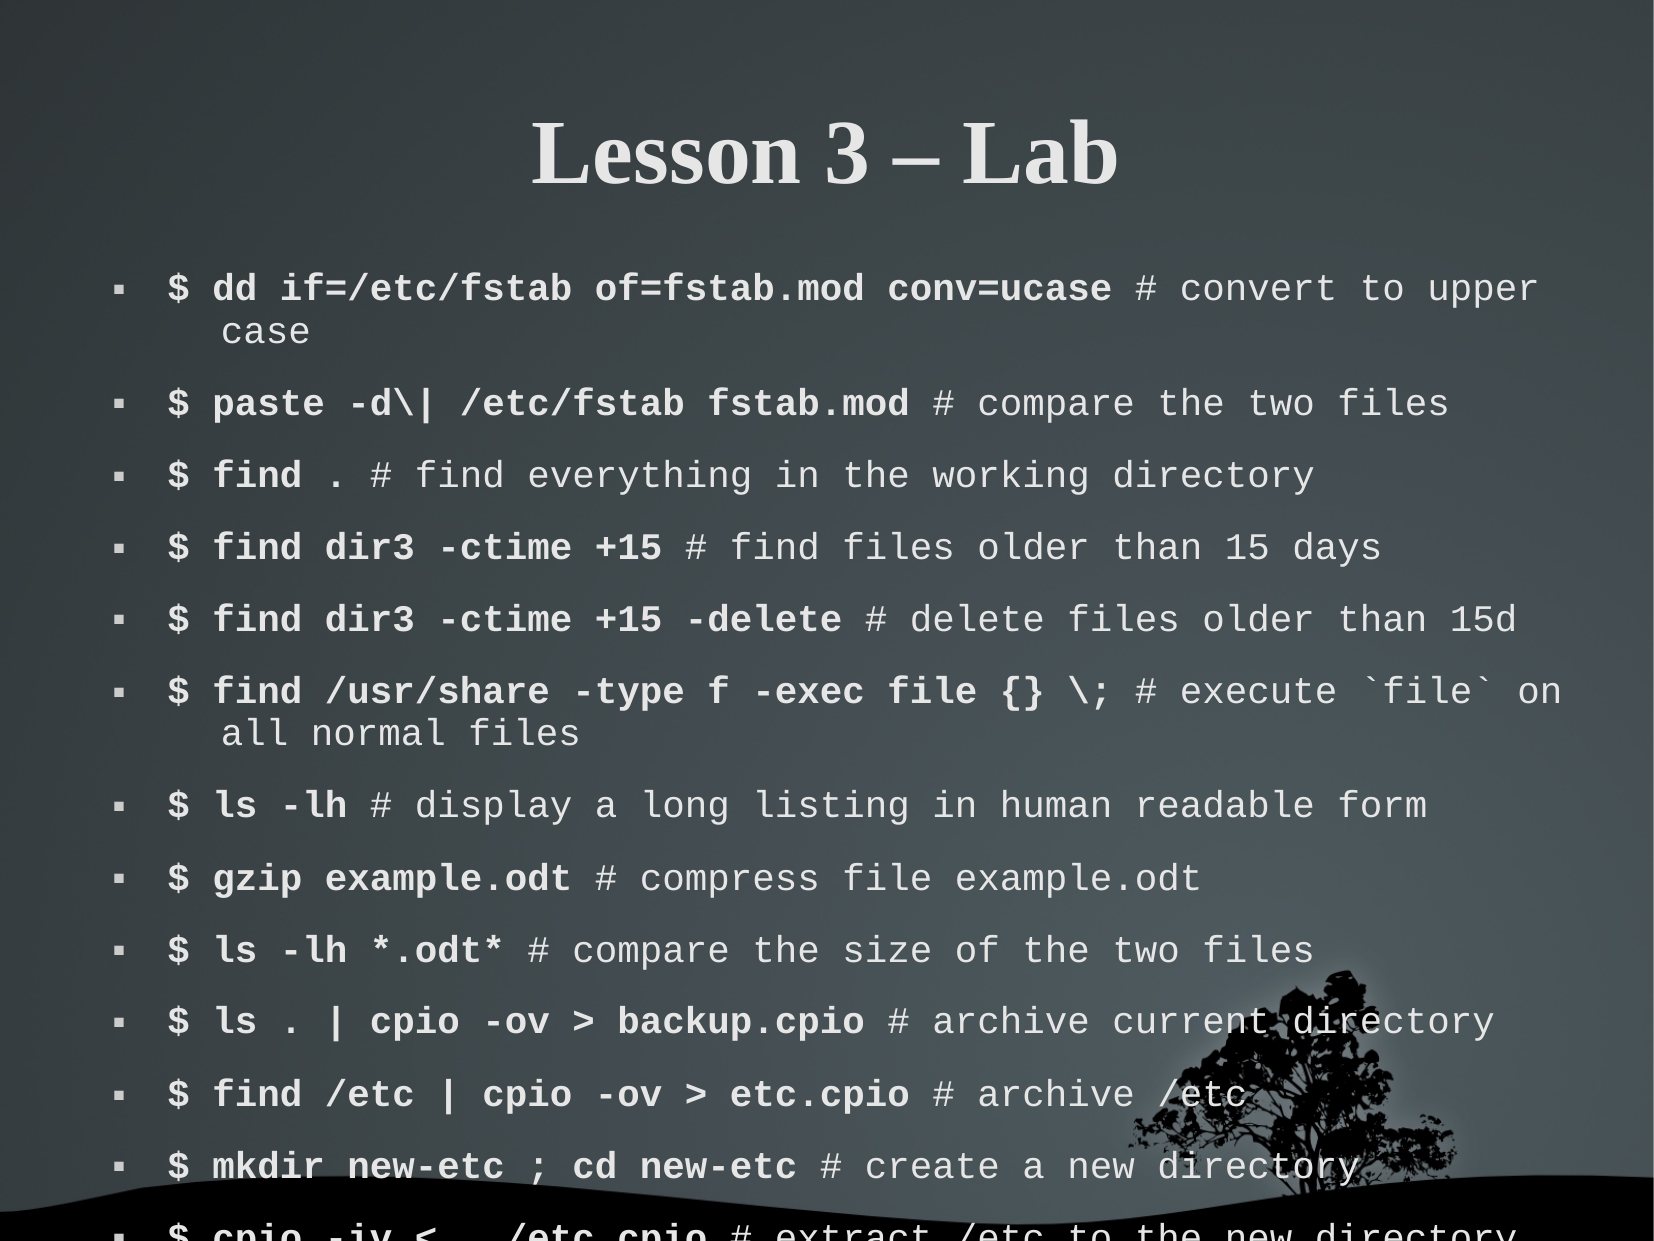

Lesson 3 – Lab
# $ dd if=/etc/fstab of=fstab.mod conv=ucase # convert to upper case
$ paste -d\| /etc/fstab fstab.mod # compare the two files
$ find . # find everything in the working directory
$ find dir3 -ctime +15 # find files older than 15 days
$ find dir3 -ctime +15 -delete # delete files older than 15d
$ find /usr/share -type f -exec file {} \; # execute `file` on all normal files
$ ls -lh # display a long listing in human readable form
$ gzip example.odt # compress file example.odt
$ ls -lh *.odt* # compare the size of the two files
$ ls . | cpio -ov > backup.cpio # archive current directory
$ find /etc | cpio -ov > etc.cpio # archive /etc
$ mkdir new-etc ; cd new-etc # create a new directory
$ cpio -iv < ../etc.cpio # extract /etc to the new directory